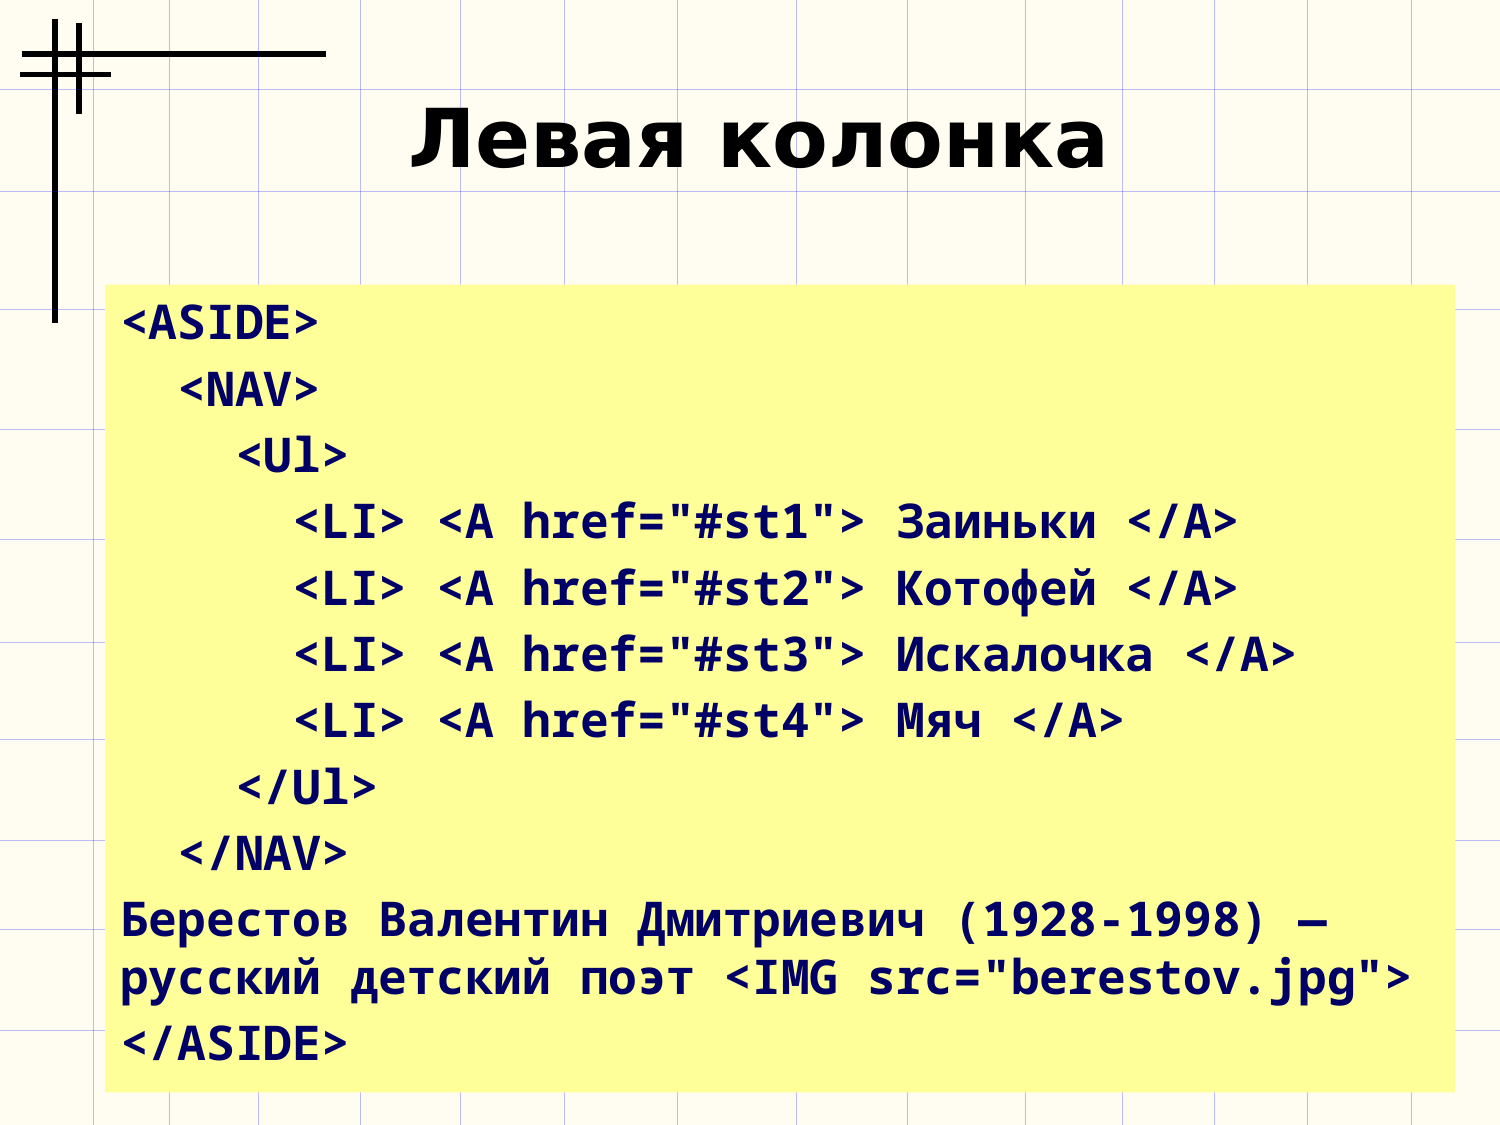

# Левая колонка
<aside>
 <nav>
 <Ul>
 <li> <A href="#st1"> Заиньки </A>
 <li> <A href="#st2"> Котофей </A>
 <li> <A href="#st3"> Искалочка </A>
 <li> <A href="#st4"> Мяч </A>
 </Ul>
 </nav>
Берестов Валентин Дмитриевич (1928-1998) — русский детский поэт <IMG src="berestov.jpg">
</aside>